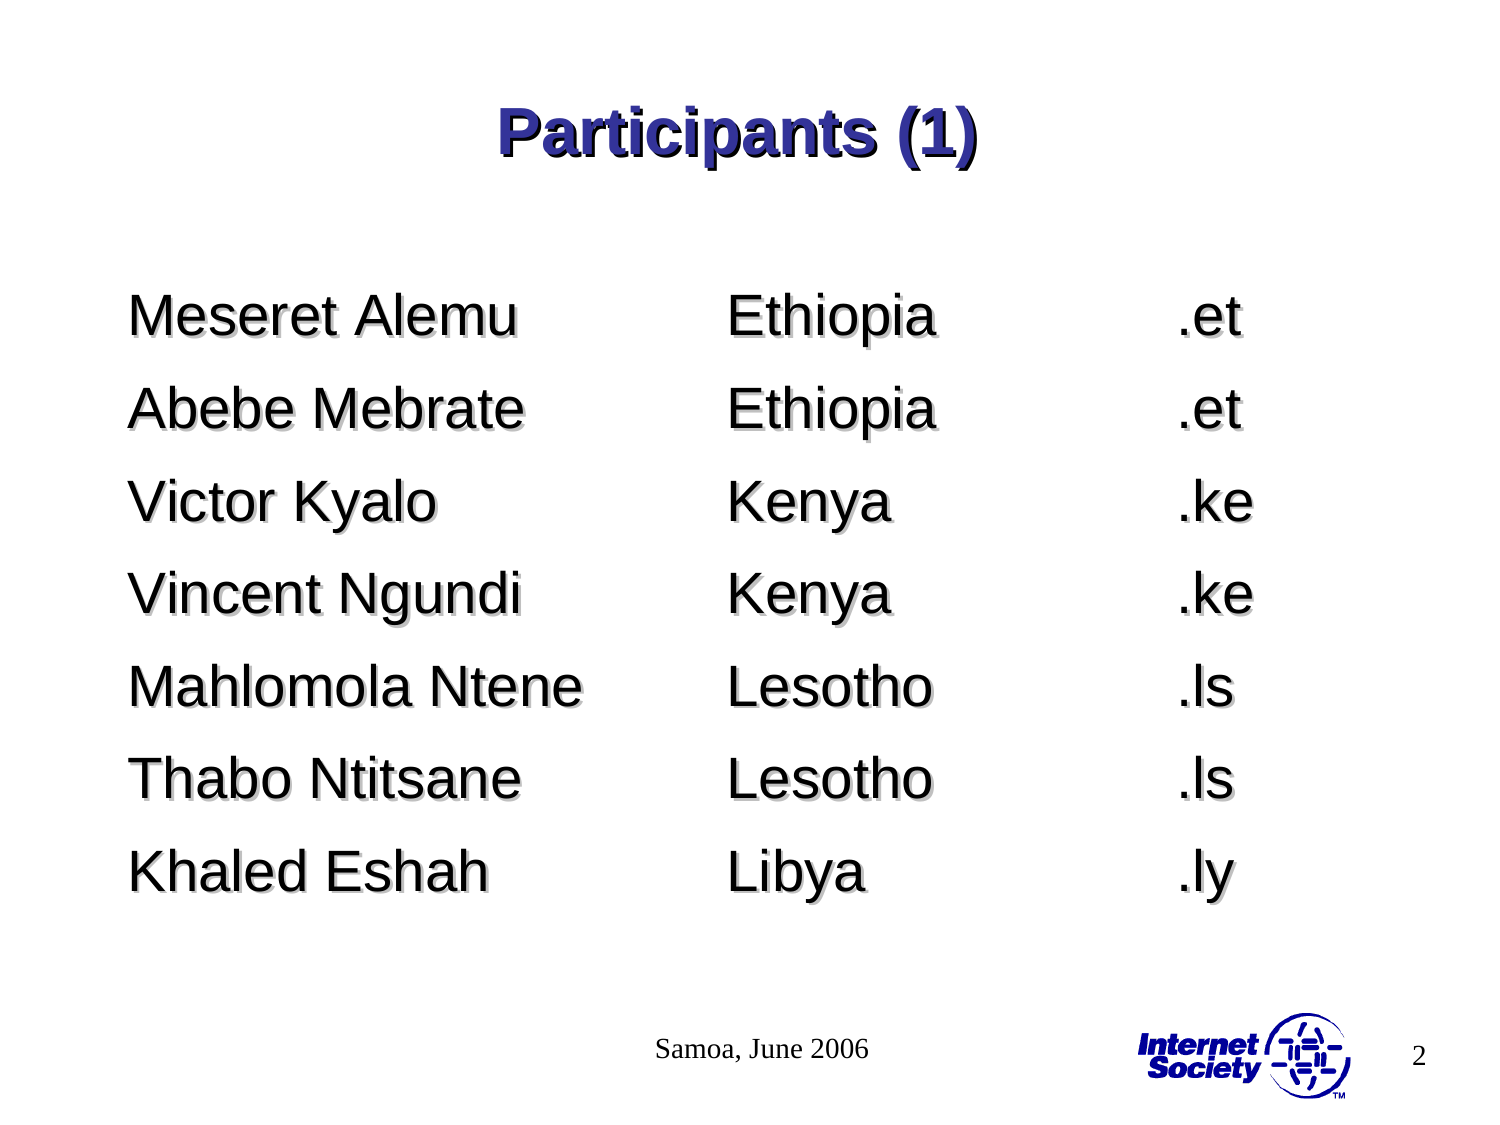

# Participants (1)
Meseret Alemu		Ethiopia		.et
Abebe Mebrate		Ethiopia		.et
Victor Kyalo		Kenya		.ke
Vincent Ngundi		Kenya		.ke
Mahlomola Ntene	Lesotho		.ls
Thabo Ntitsane		Lesotho		.ls
Khaled Eshah		Libya			.ly